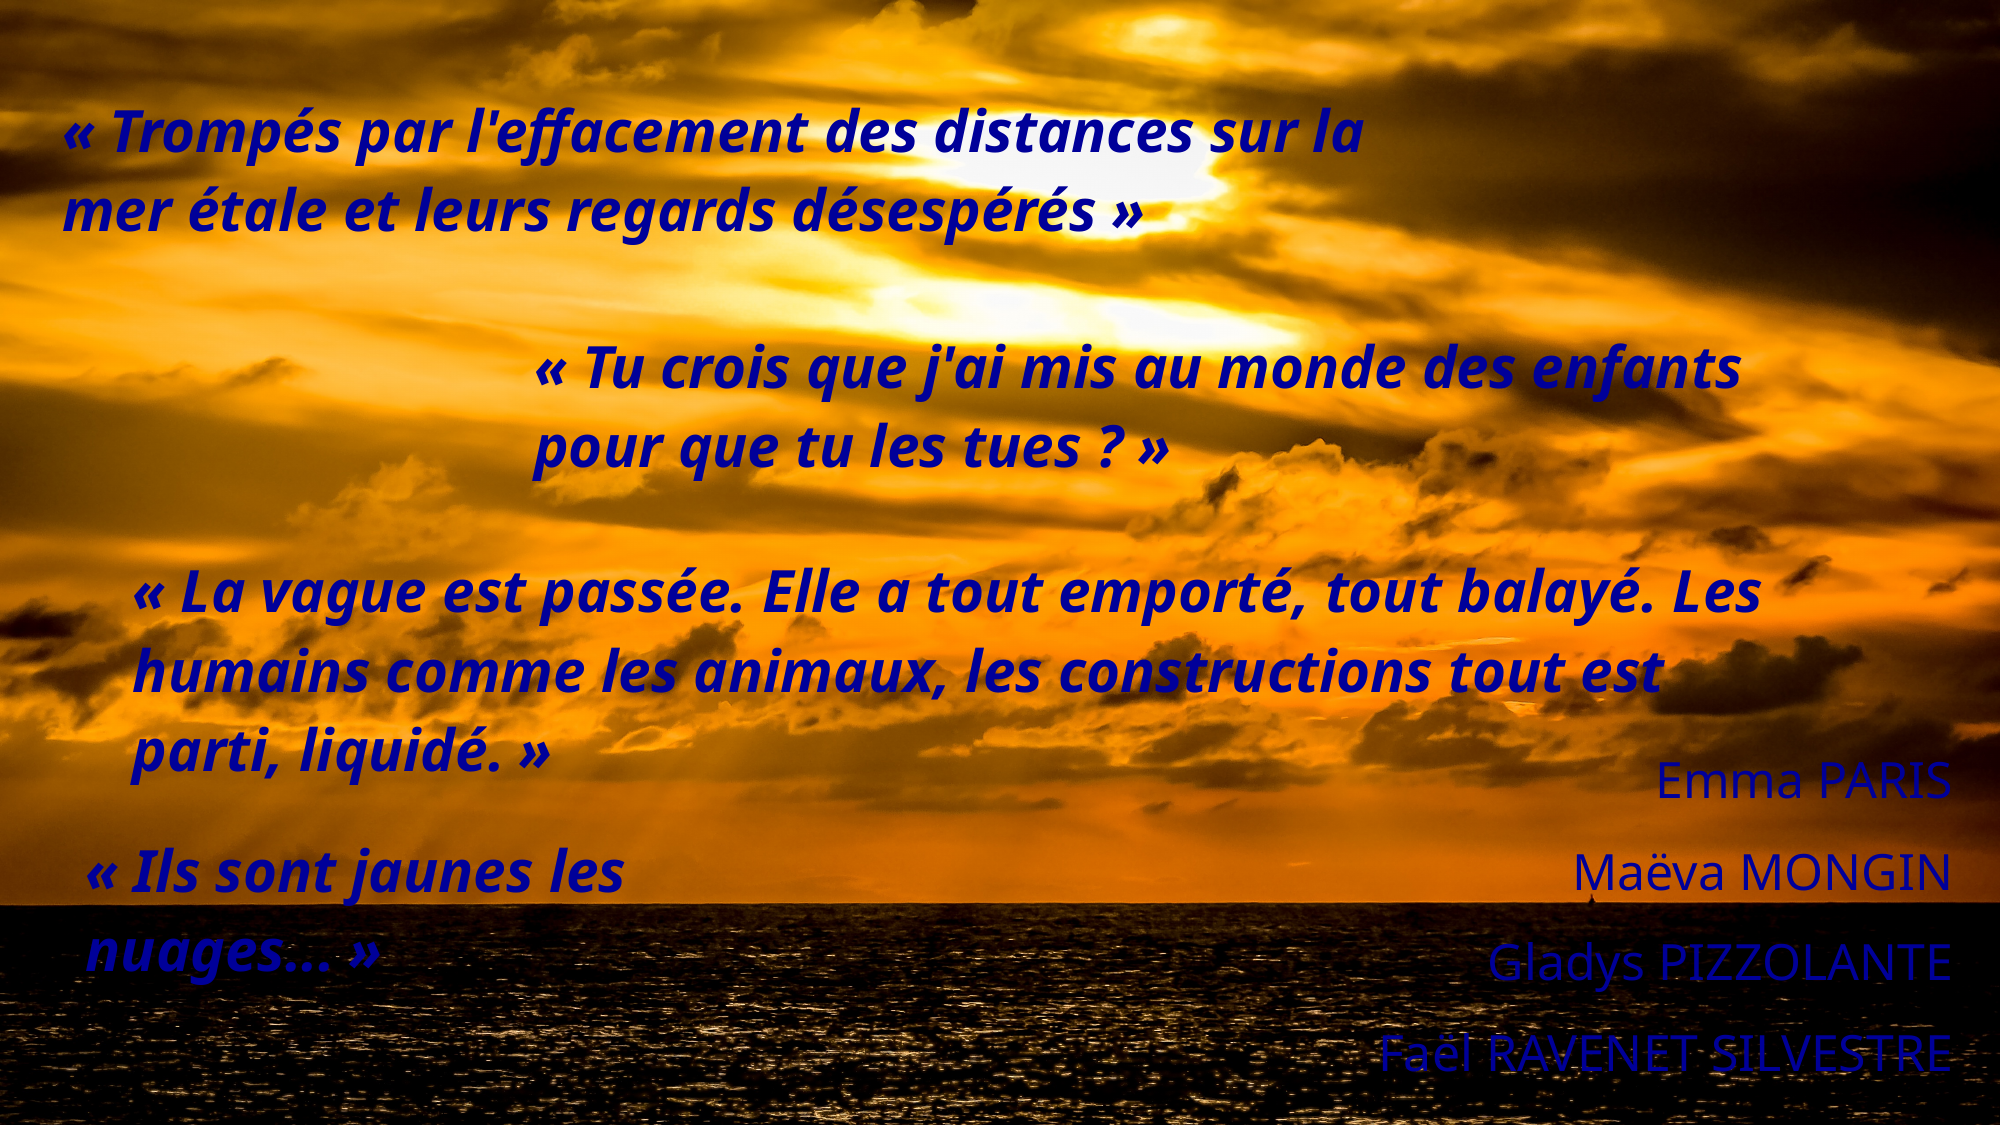

« Trompés par l'effacement des distances sur la mer étale et leurs regards désespérés »
« Tu crois que j'ai mis au monde des enfants pour que tu les tues ? »
« La vague est passée. Elle a tout emporté, tout balayé. Les humains comme les animaux, les constructions tout est parti, liquidé. »
# Emma PARIS
Maëva MONGIN
Gladys PIZZOLANTE
Faël RAVENET SILVESTRE
« Ils sont jaunes les nuages... »